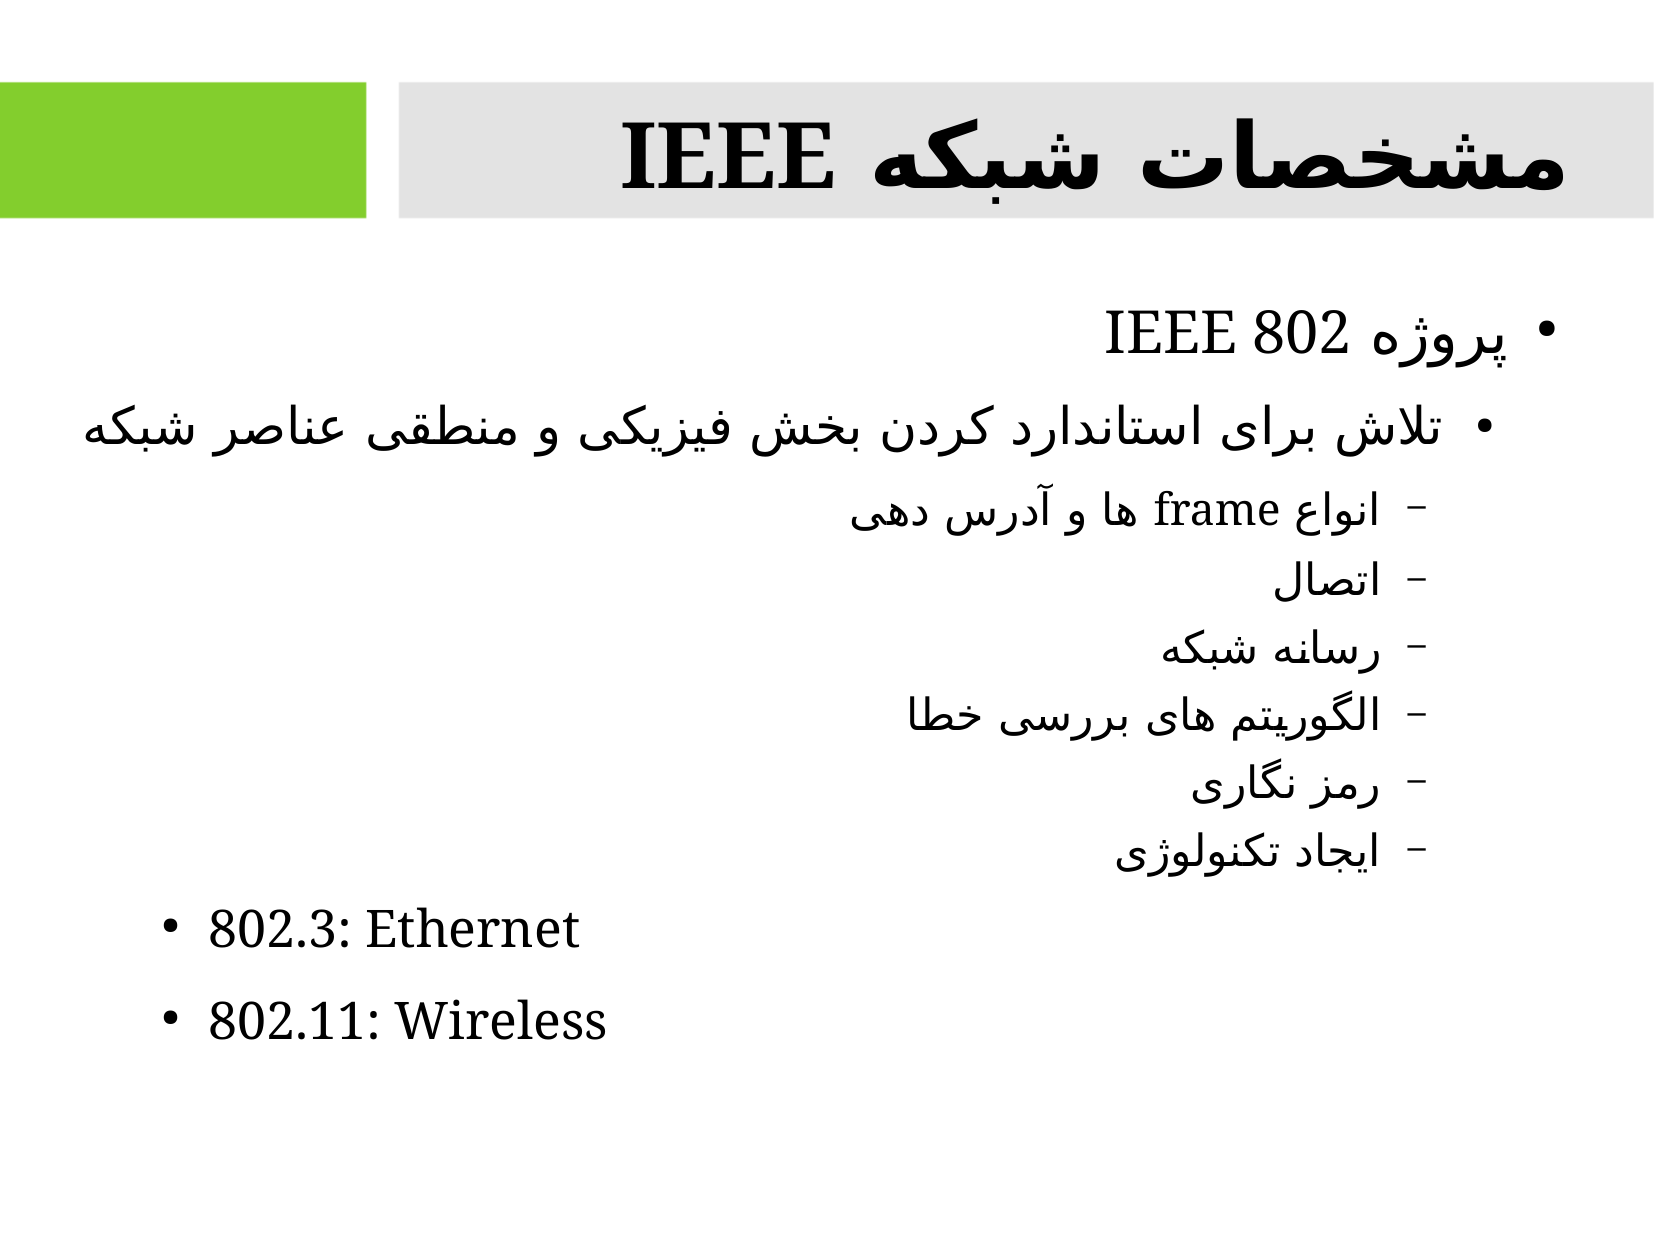

# مشخصات شبکه IEEE
پروژه IEEE 802
تلاش برای استاندارد کردن بخش فیزیکی و منطقی عناصر شبکه
انواع frame ها و آدرس دهی
اتصال
رسانه شبکه
الگوریتم های بررسی خطا
رمز نگاری
ایجاد تکنولوژی
802.3: Ethernet
802.11: Wireless